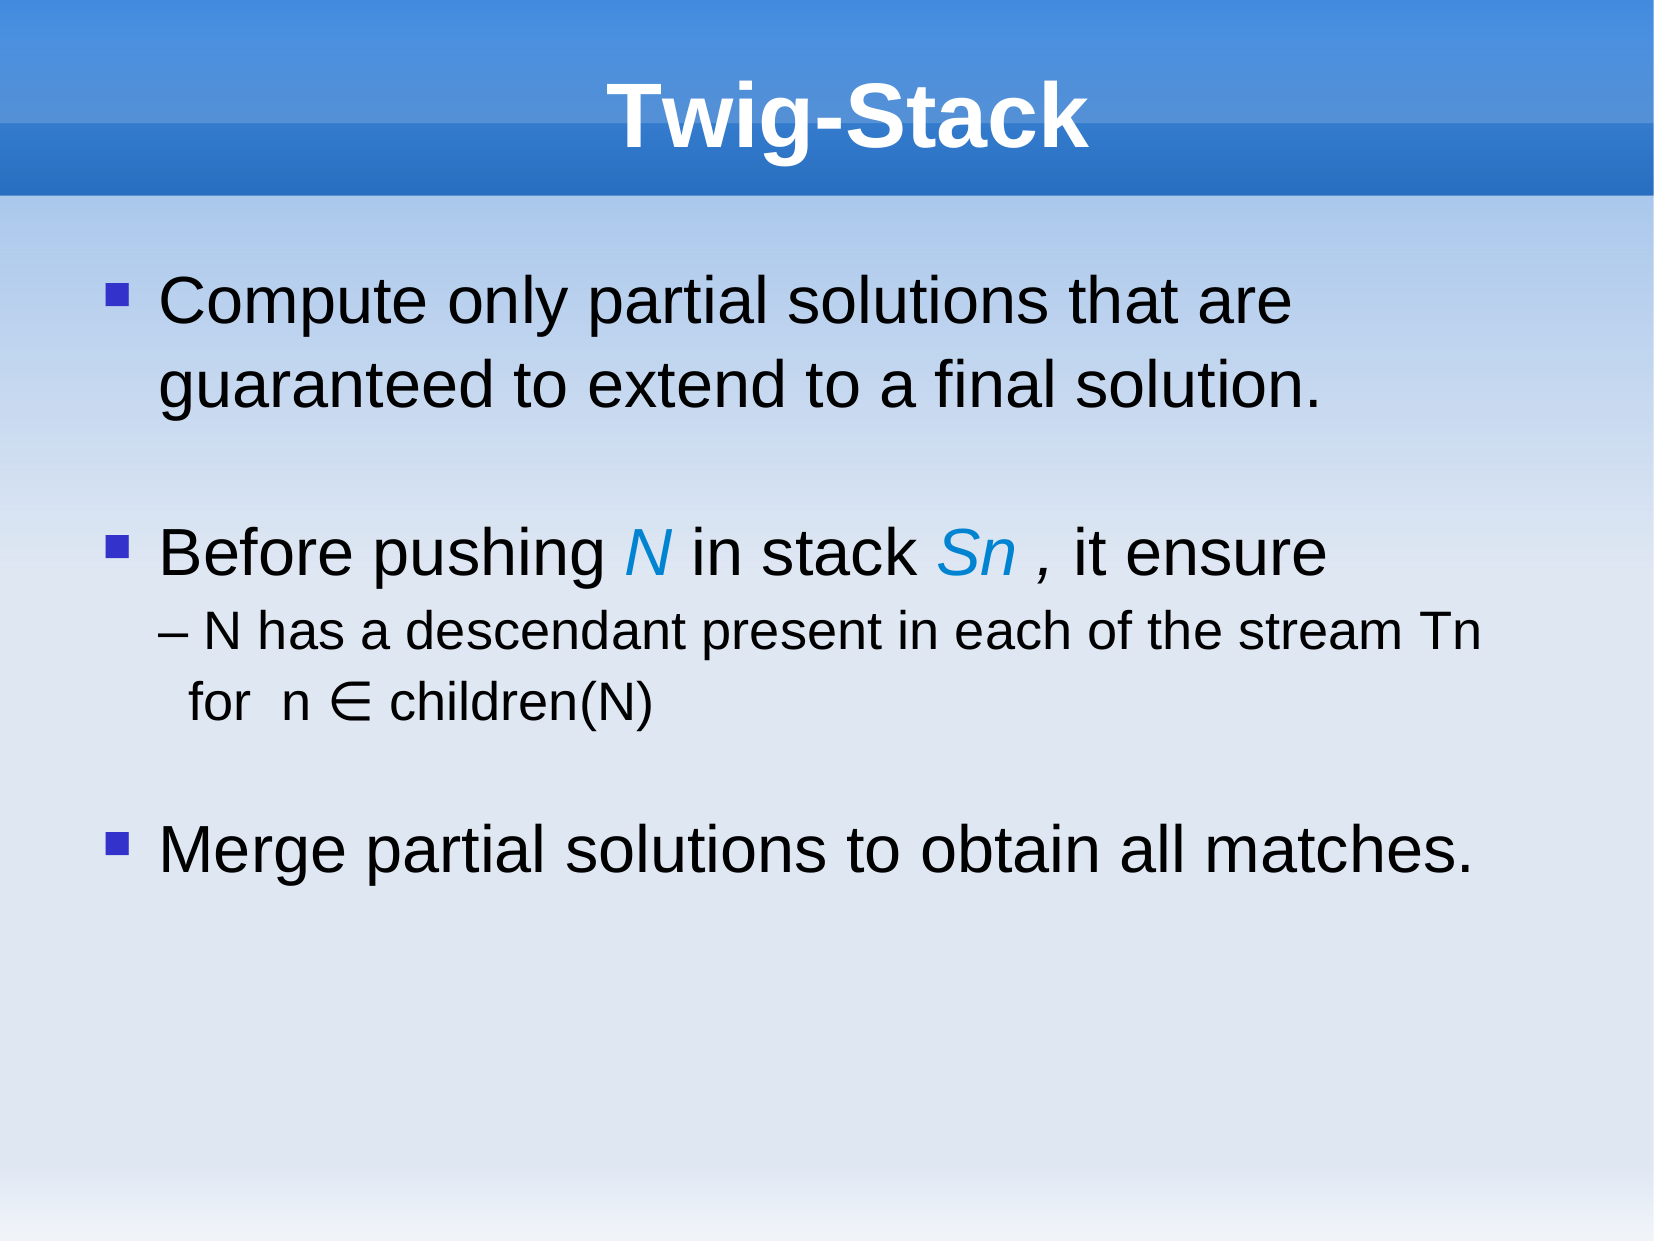

# Twig-Stack
Compute only partial solutions that are
guaranteed to extend to a final solution.
Before pushing N in stack Sn , it ensure
– N has a descendant present in each of the stream Tn
 for n ∈ children(N)
Merge partial solutions to obtain all matches.